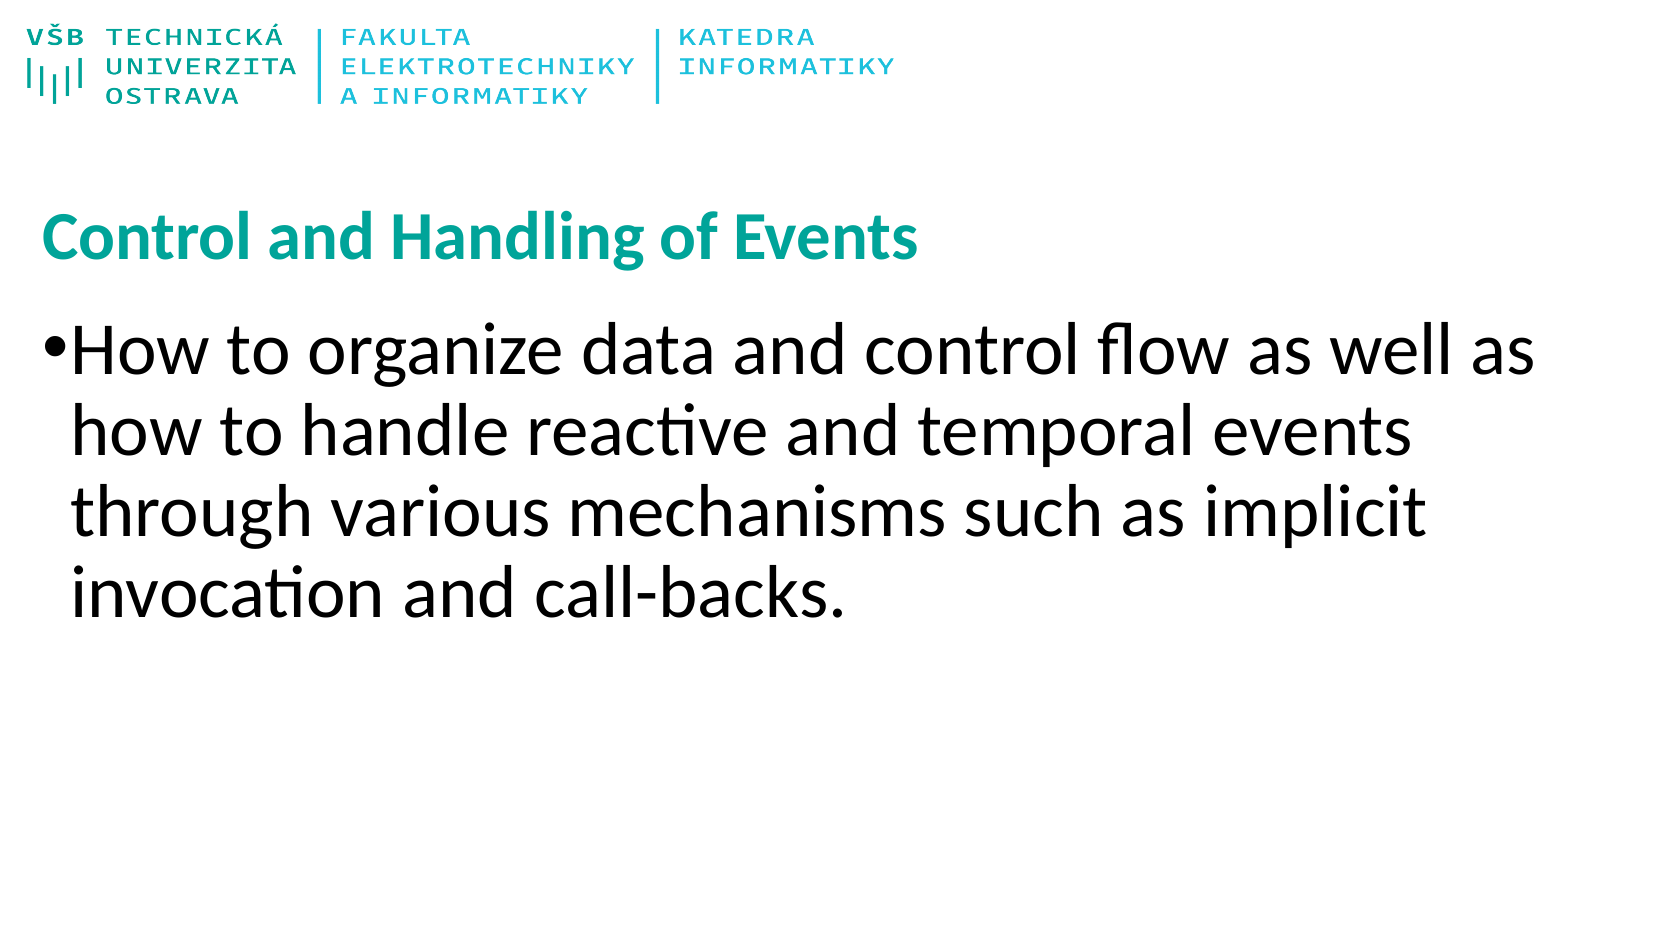

# Control and Handling of Events
How to organize data and control flow as well as how to handle reactive and temporal events through various mechanisms such as implicit invocation and call-backs.